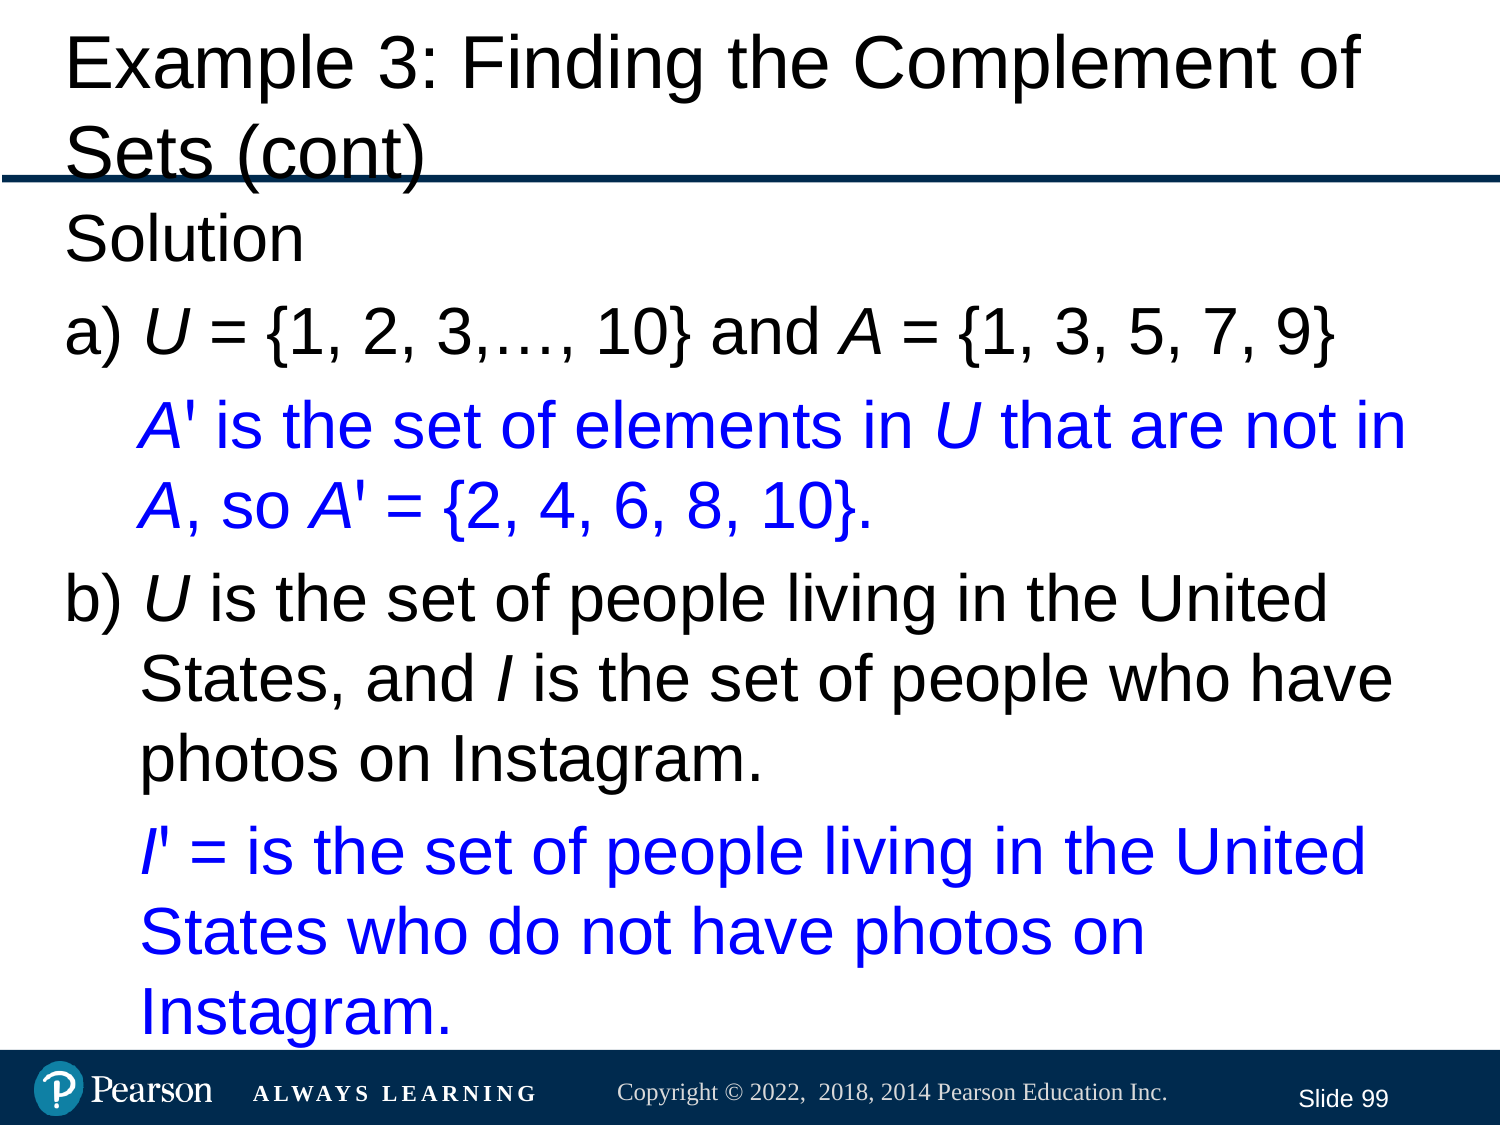

# Example 3: Finding the Complement of Sets (cont)
Solution
a) U = {1, 2, 3,…, 10} and A = {1, 3, 5, 7, 9}
	Aꞌ is the set of elements in U that are not in A, so Aꞌ = {2, 4, 6, 8, 10}.
b) U is the set of people living in the United States, and I is the set of people who have photos on Instagram.
	Iꞌ = is the set of people living in the United States who do not have photos on Instagram.